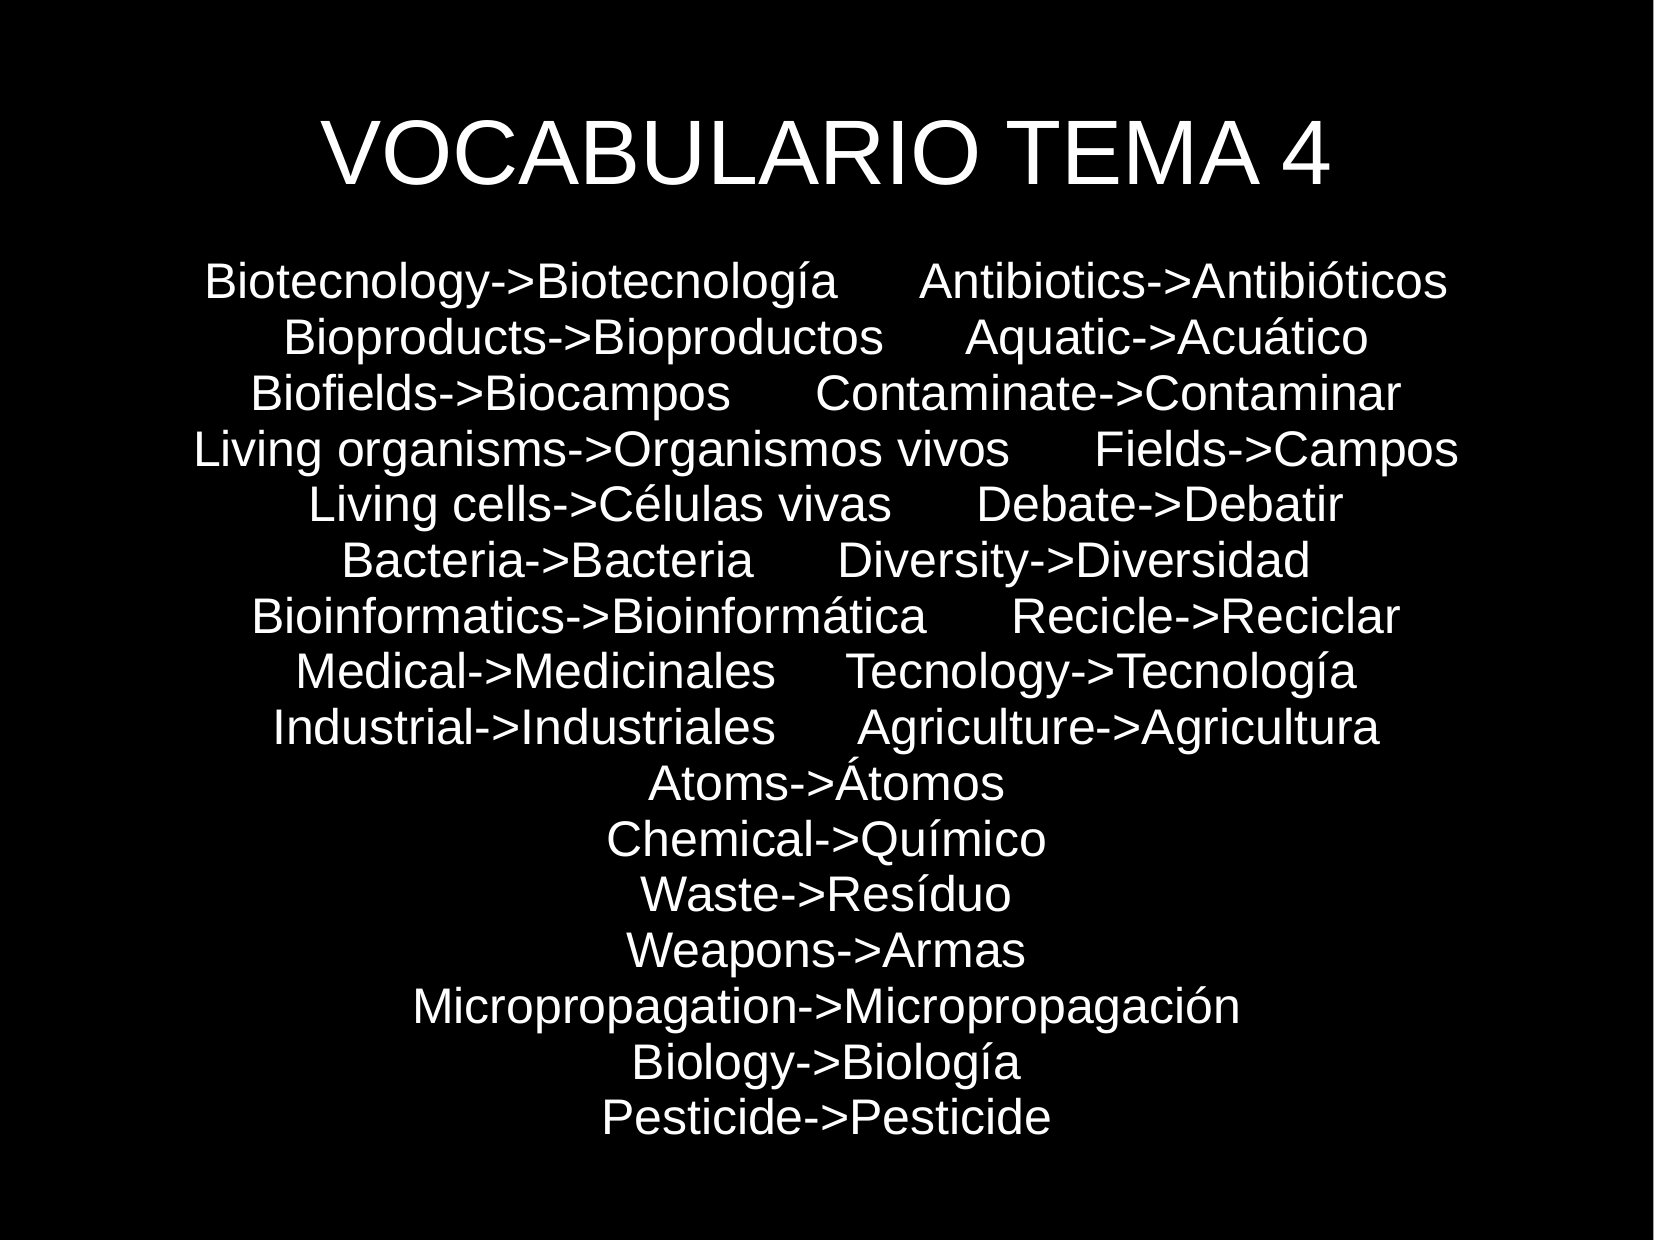

# VOCABULARIO TEMA 4
Biotecnology->Biotecnología Antibiotics->Antibióticos
Bioproducts->Bioproductos Aquatic->Acuático
Biofields->Biocampos Contaminate->Contaminar
Living organisms->Organismos vivos Fields->Campos
Living cells->Células vivas Debate->Debatir
Bacteria->Bacteria Diversity->Diversidad
Bioinformatics->Bioinformática Recicle->Reciclar
Medical->Medicinales Tecnology->Tecnología
Industrial->Industriales Agriculture->Agricultura
Atoms->Átomos
Chemical->Químico
Waste->Resíduo
Weapons->Armas
Micropropagation->Micropropagación
Biology->Biología
Pesticide->Pesticide